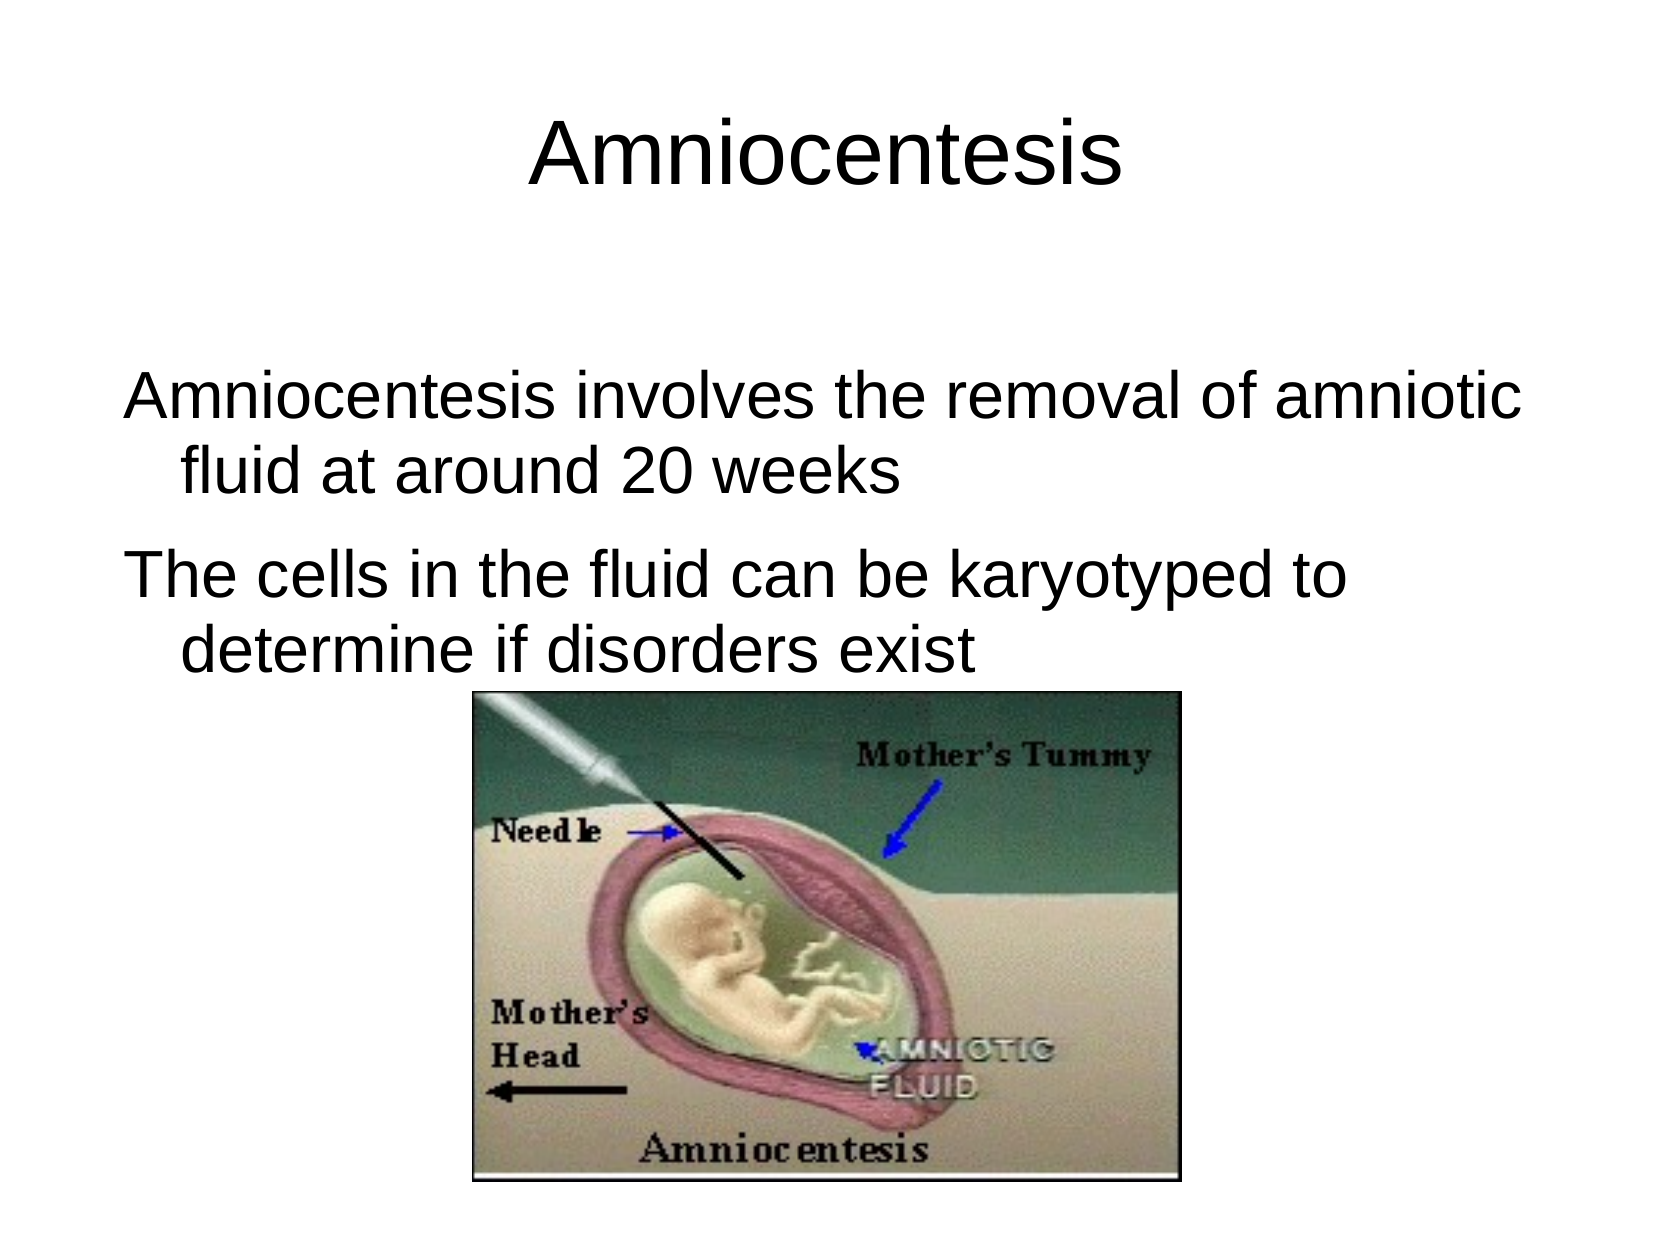

# Amniocentesis
Amniocentesis involves the removal of amniotic fluid at around 20 weeks
The cells in the fluid can be karyotyped to determine if disorders exist